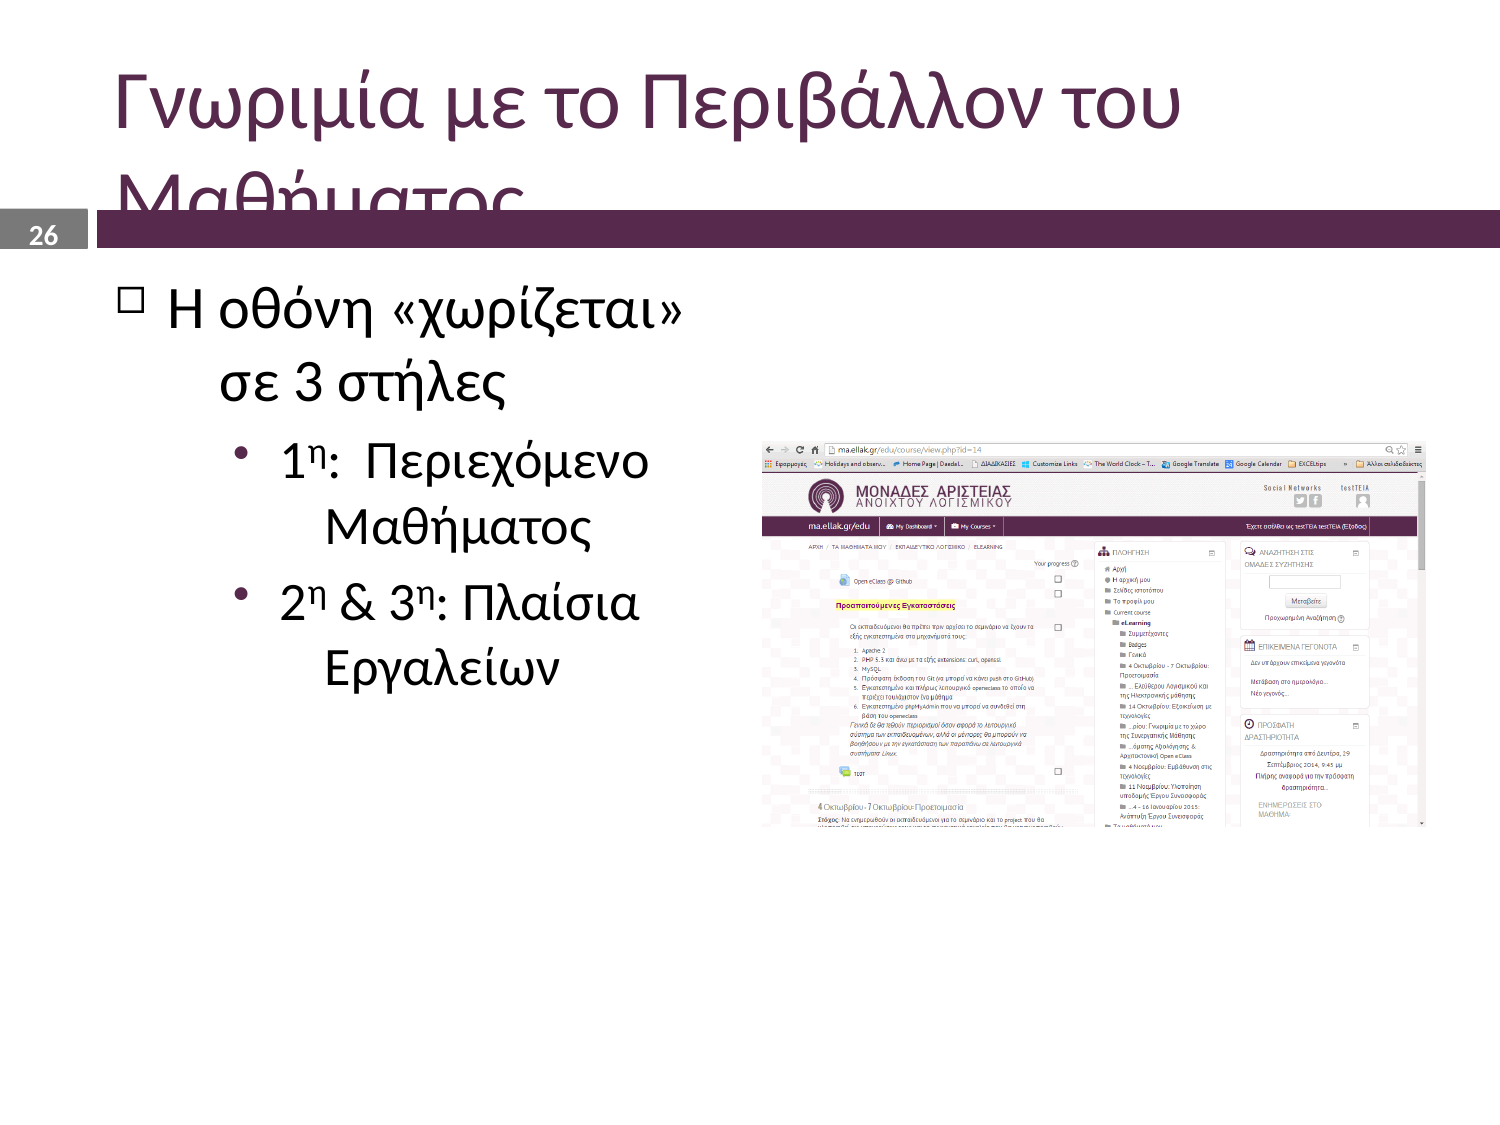

# Γνωριμία με το Περιβάλλον του Μαθήματος
Η οθόνη «χωρίζεται» σε 3 στήλες
1η: Περιεχόμενο Μαθήματος
2η & 3η: Πλαίσια Εργαλείων